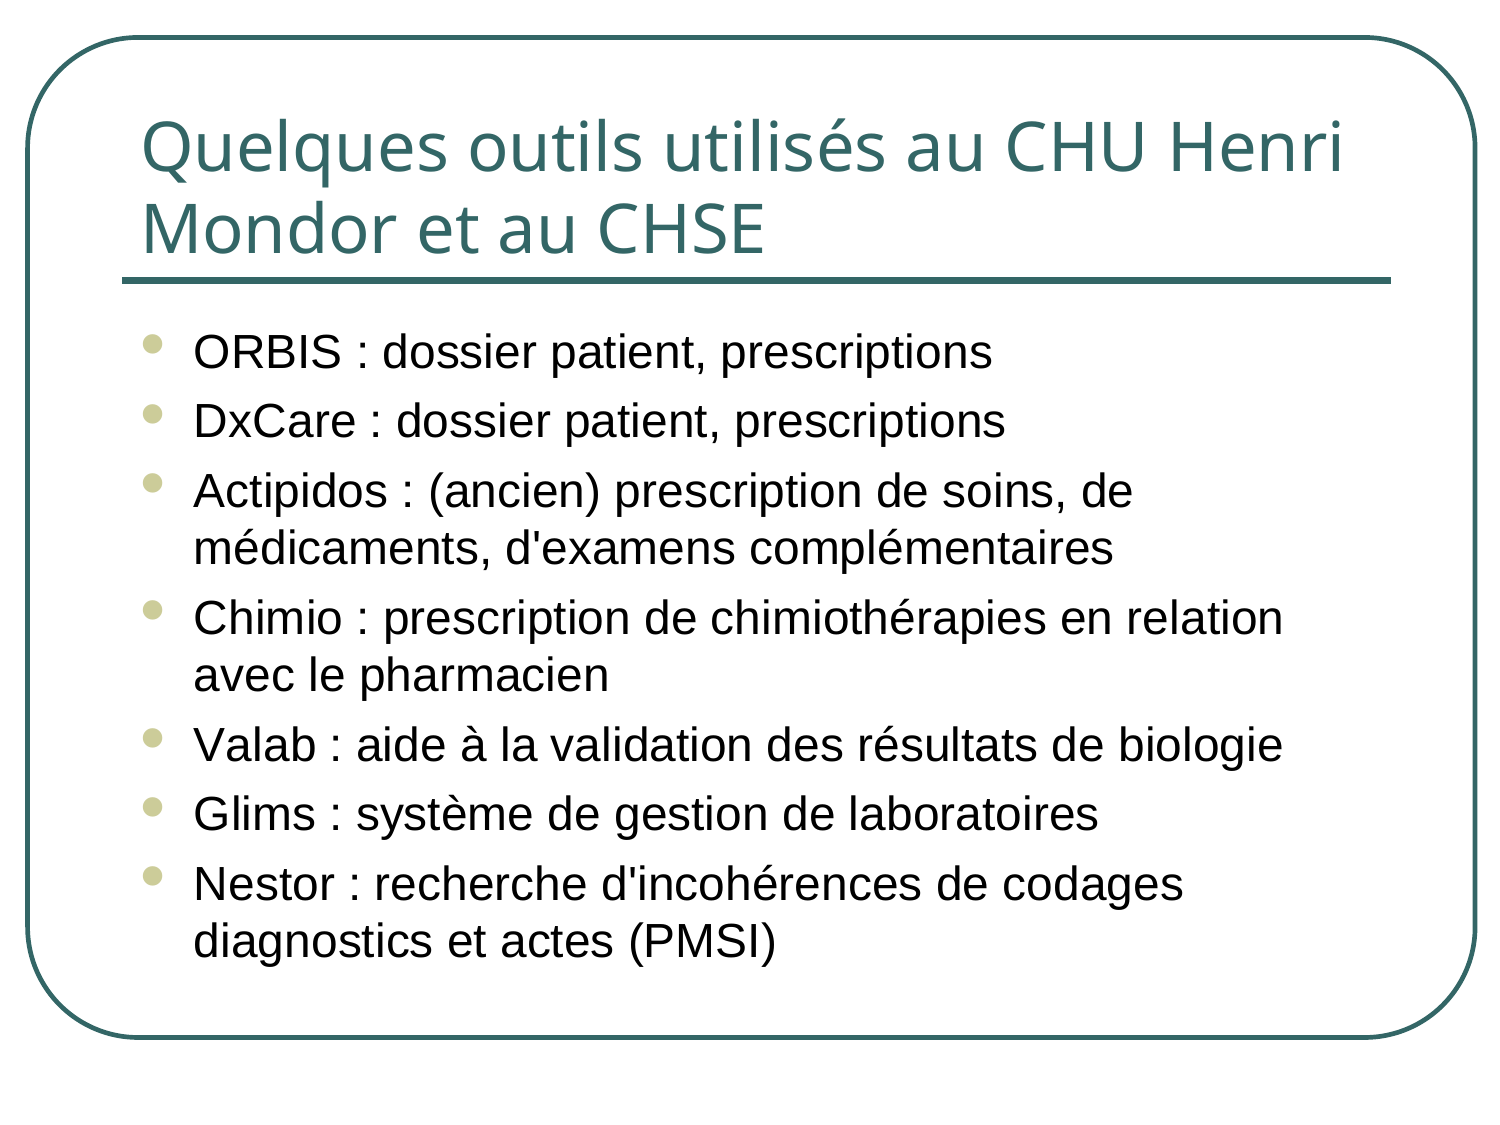

# Quelques outils utilisés au CHU Henri Mondor et au CHSE
ORBIS : dossier patient, prescriptions
DxCare : dossier patient, prescriptions
Actipidos : (ancien) prescription de soins, de médicaments, d'examens complémentaires
Chimio : prescription de chimiothérapies en relation avec le pharmacien
Valab : aide à la validation des résultats de biologie
Glims : système de gestion de laboratoires
Nestor : recherche d'incohérences de codages diagnostics et actes (PMSI)